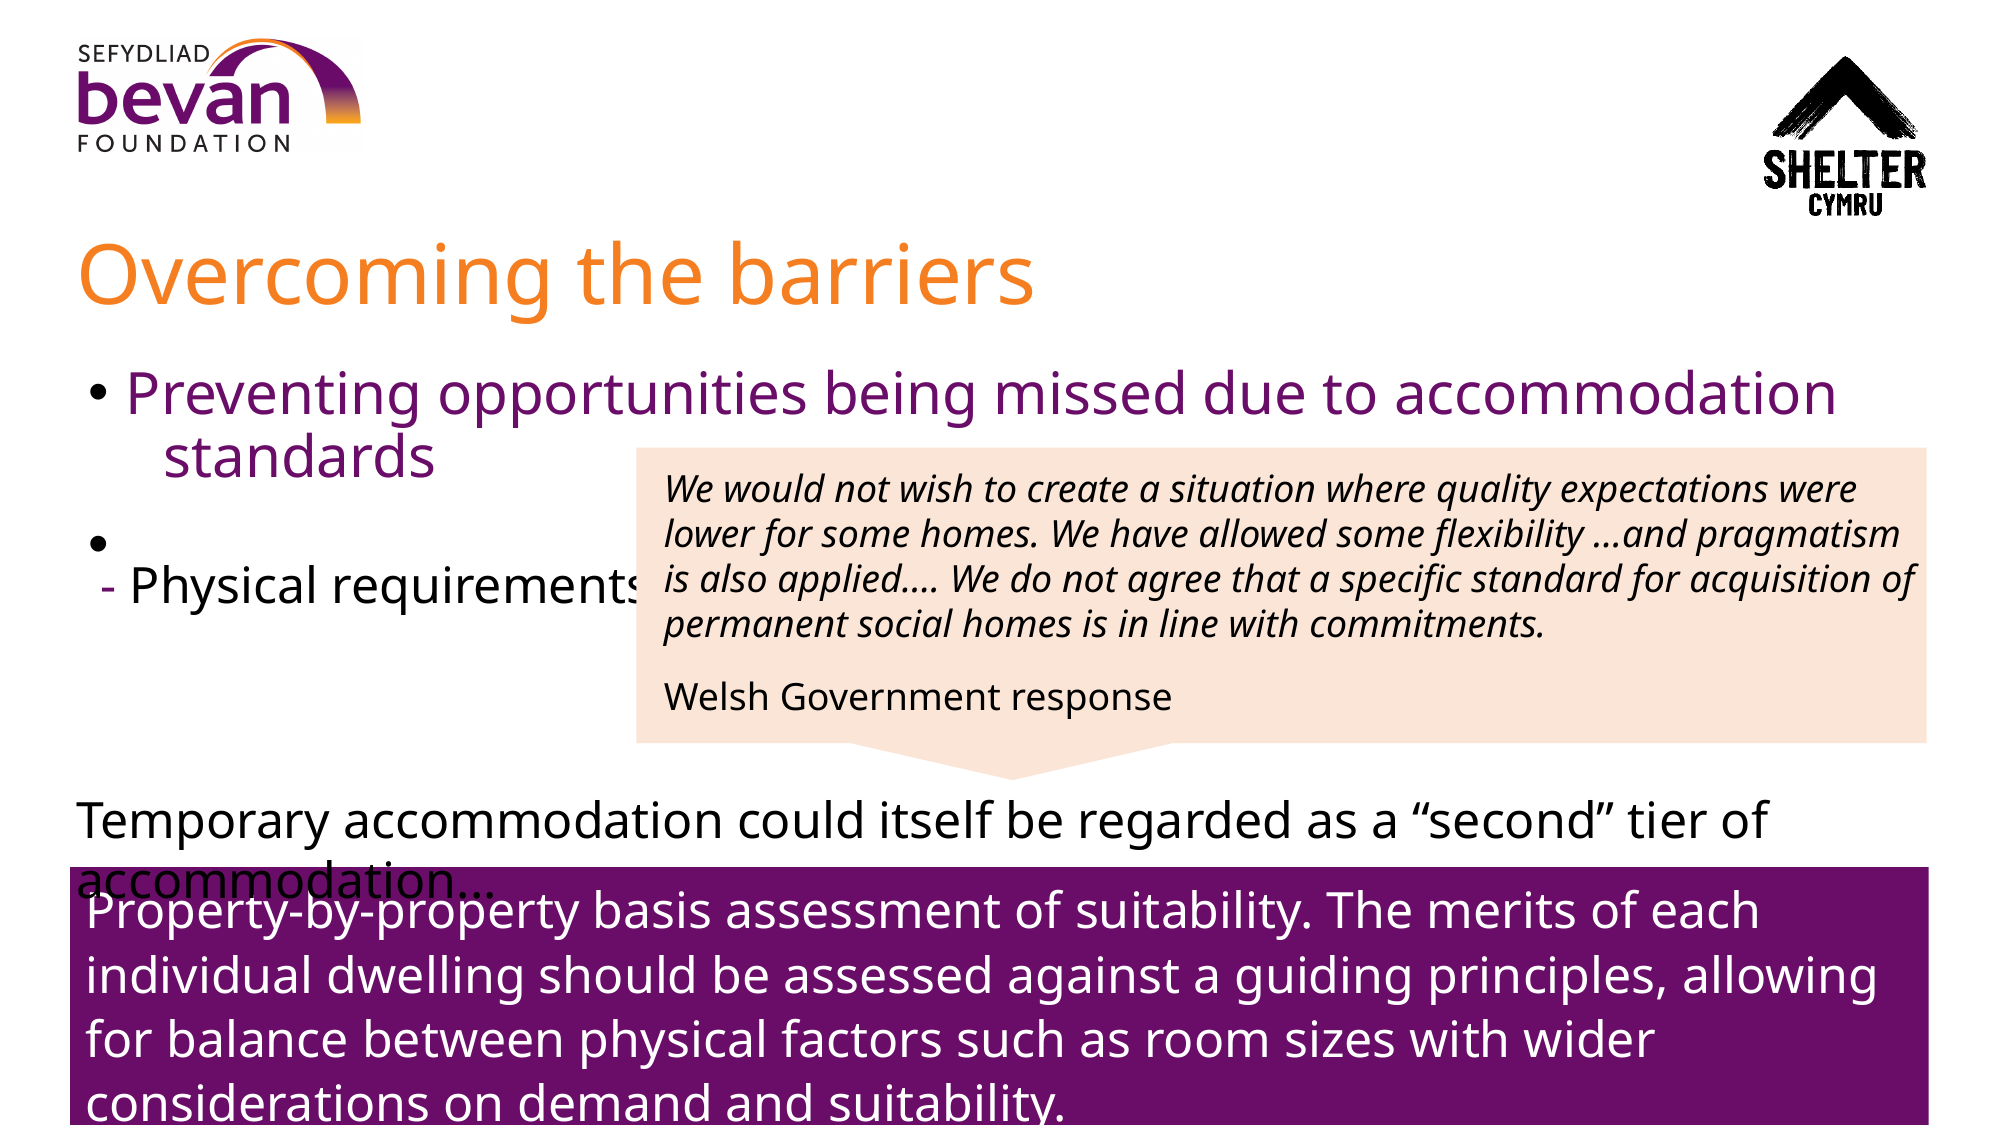

# Overcoming the barriers
Preventing opportunities being missed due to accommodation standards
We would not wish to create a situation where quality expectations were lower for some homes. We have allowed some flexibility …and pragmatism is also applied…. We do not agree that a specific standard for acquisition of permanent social homes is in line with commitments.
Welsh Government response
- Physical requirements
Temporary accommodation could itself be regarded as a “second” tier of accommodation...
Property-by-property basis assessment of suitability. The merits of each individual dwelling should be assessed against a guiding principles, allowing for balance between physical factors such as room sizes with wider considerations on demand and suitability.